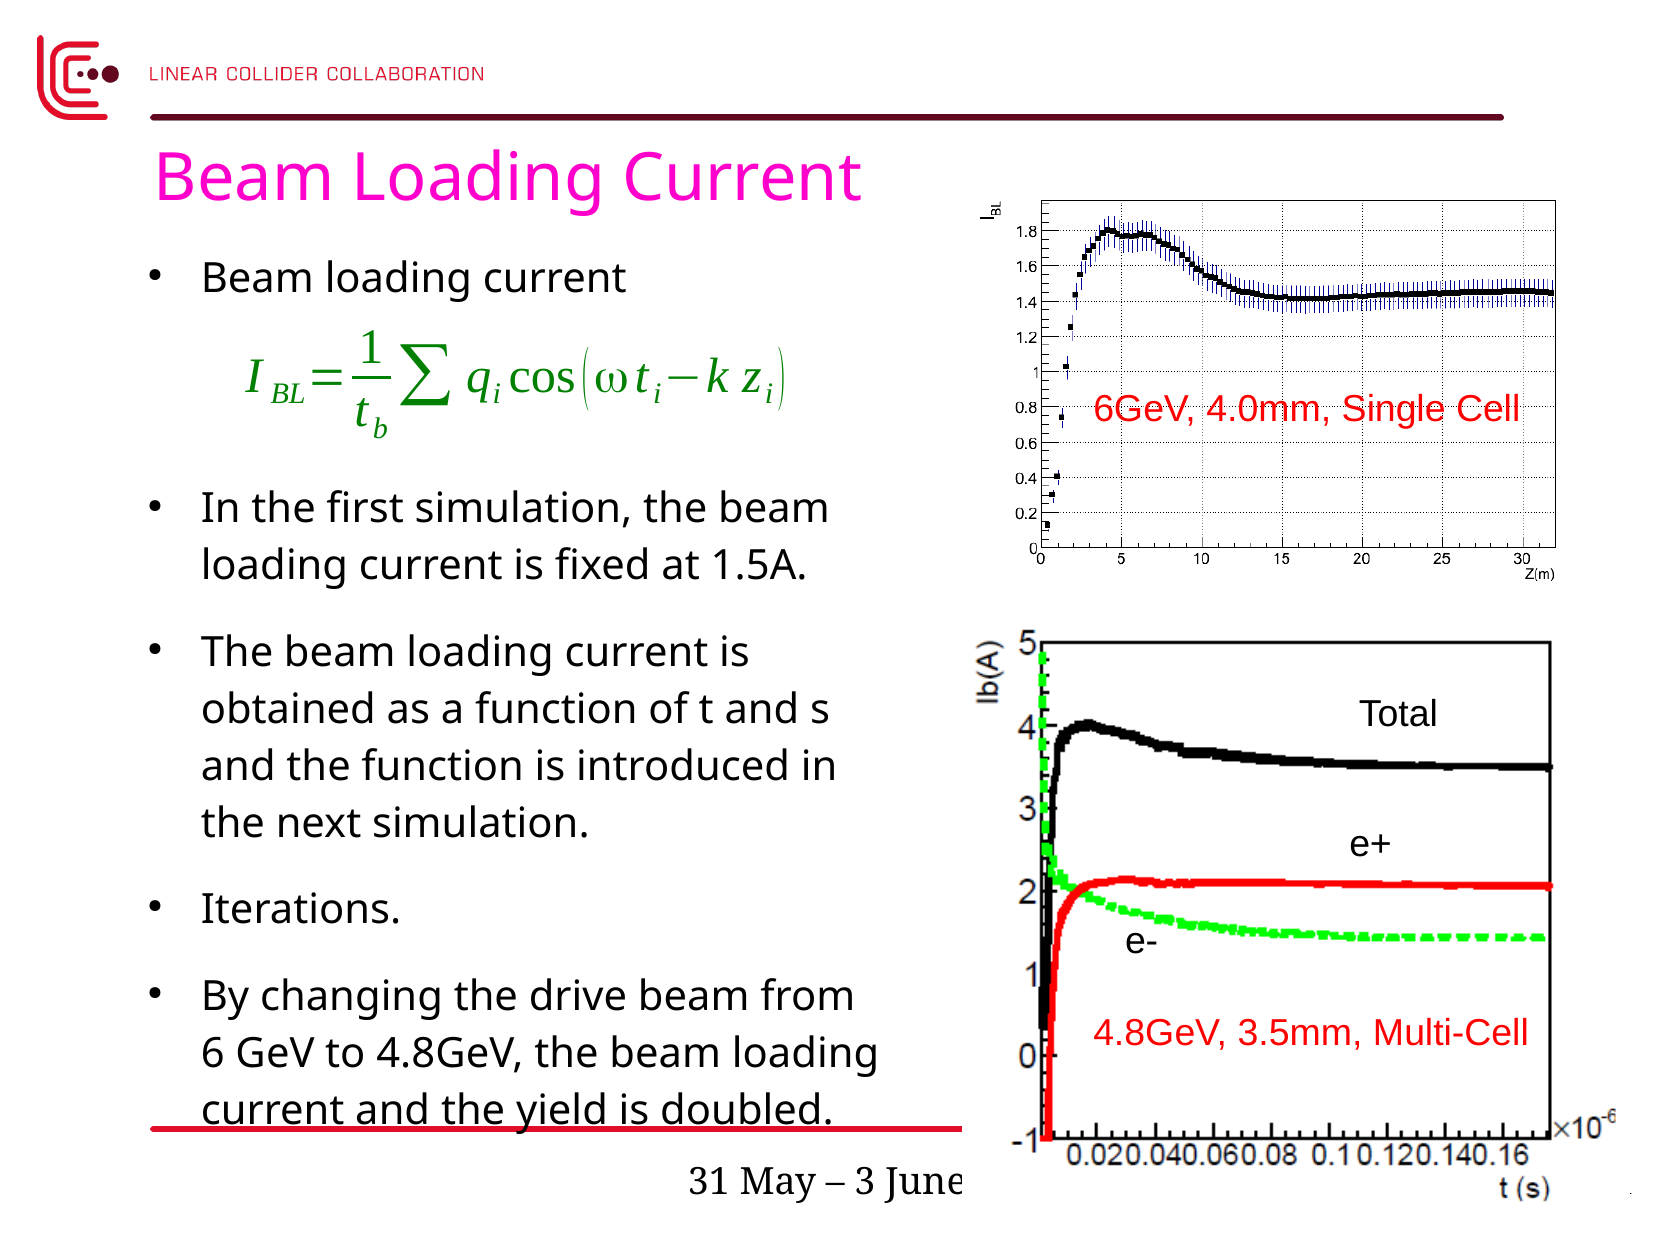

# Beam Loading Current
Beam loading current
In the first simulation, the beam loading current is fixed at 1.5A.
The beam loading current is obtained as a function of t and s and the function is introduced in the next simulation.
Iterations.
By changing the drive beam from 6 GeV to 4.8GeV, the beam loading current and the yield is doubled.
6GeV, 4.0mm, Single Cell
Total
e+
e-
4.8GeV, 3.5mm, Multi-Cell